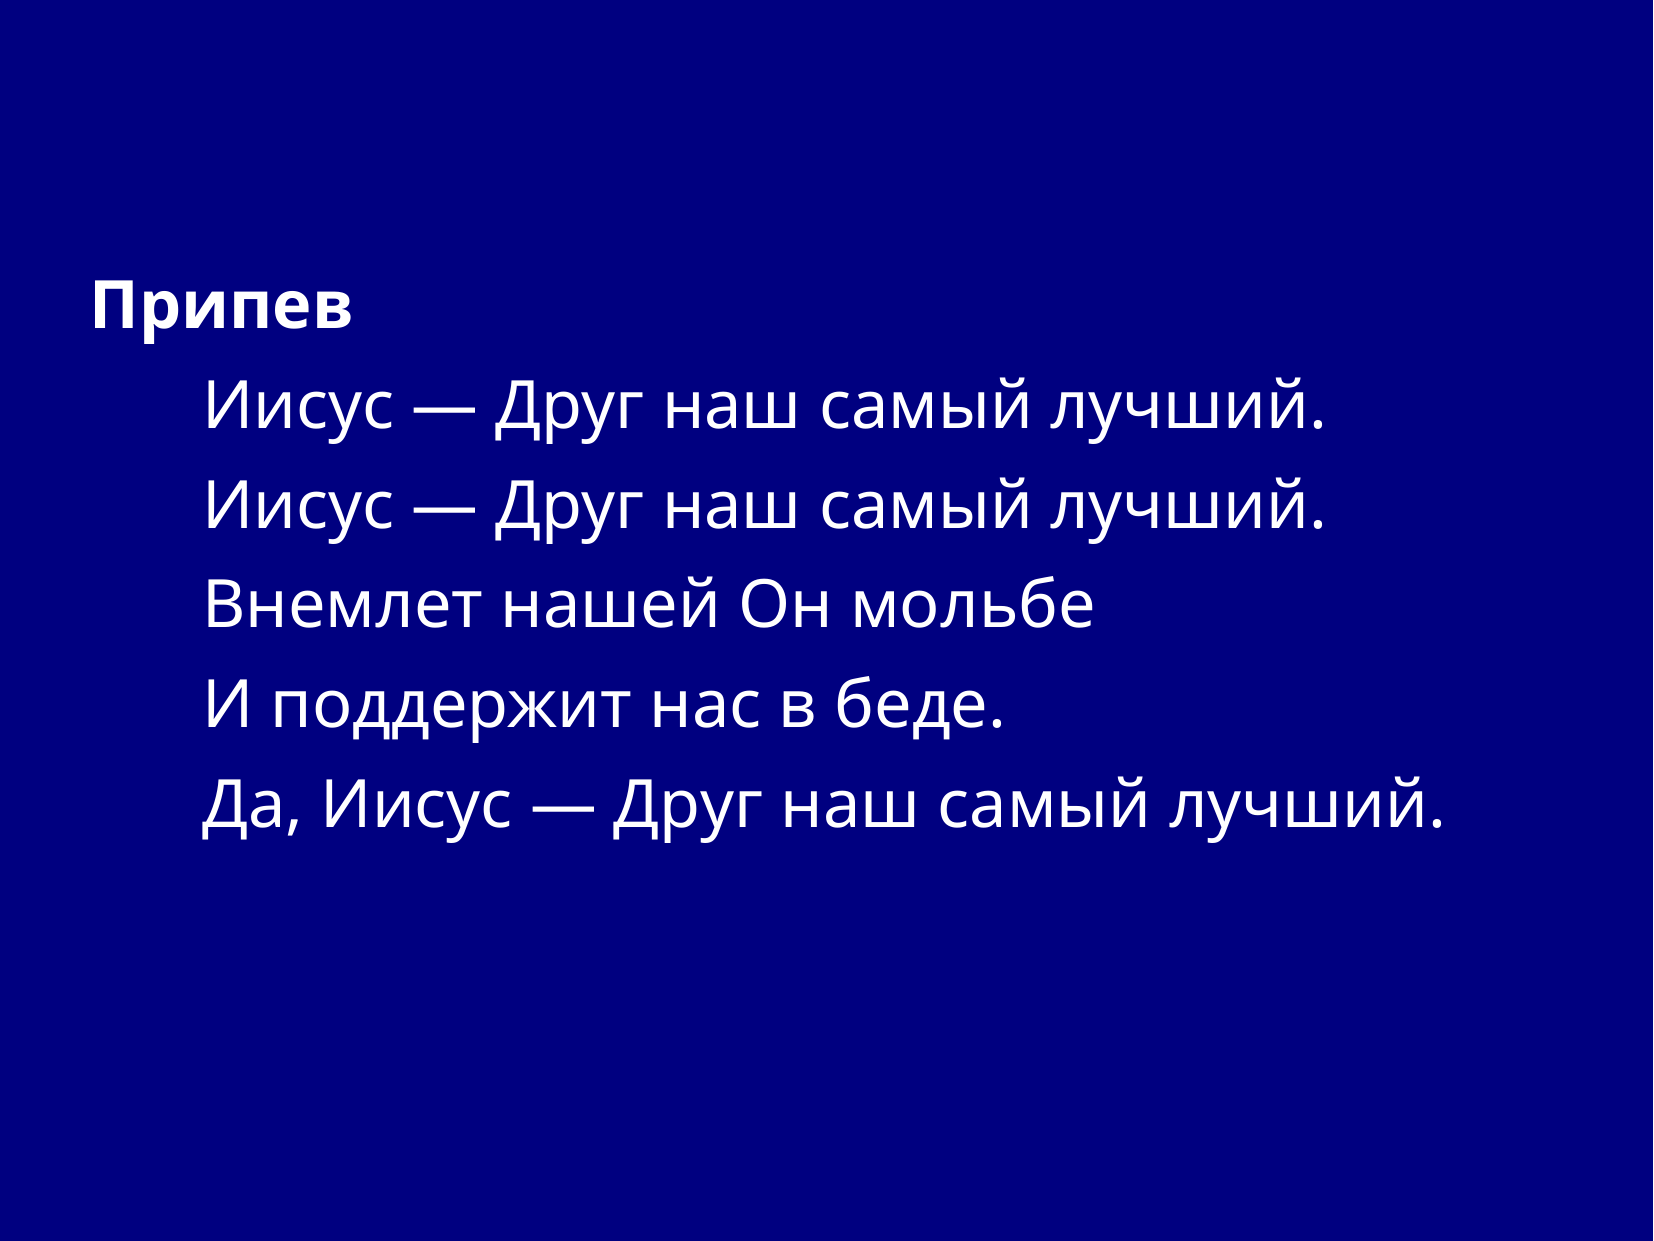

Припев
	Иисус — Друг наш самый лучший.
	Иисус — Друг наш самый лучший.
	Внемлет нашей Он мольбе
	И поддержит нас в беде.
	Да, Иисус — Друг наш самый лучший.